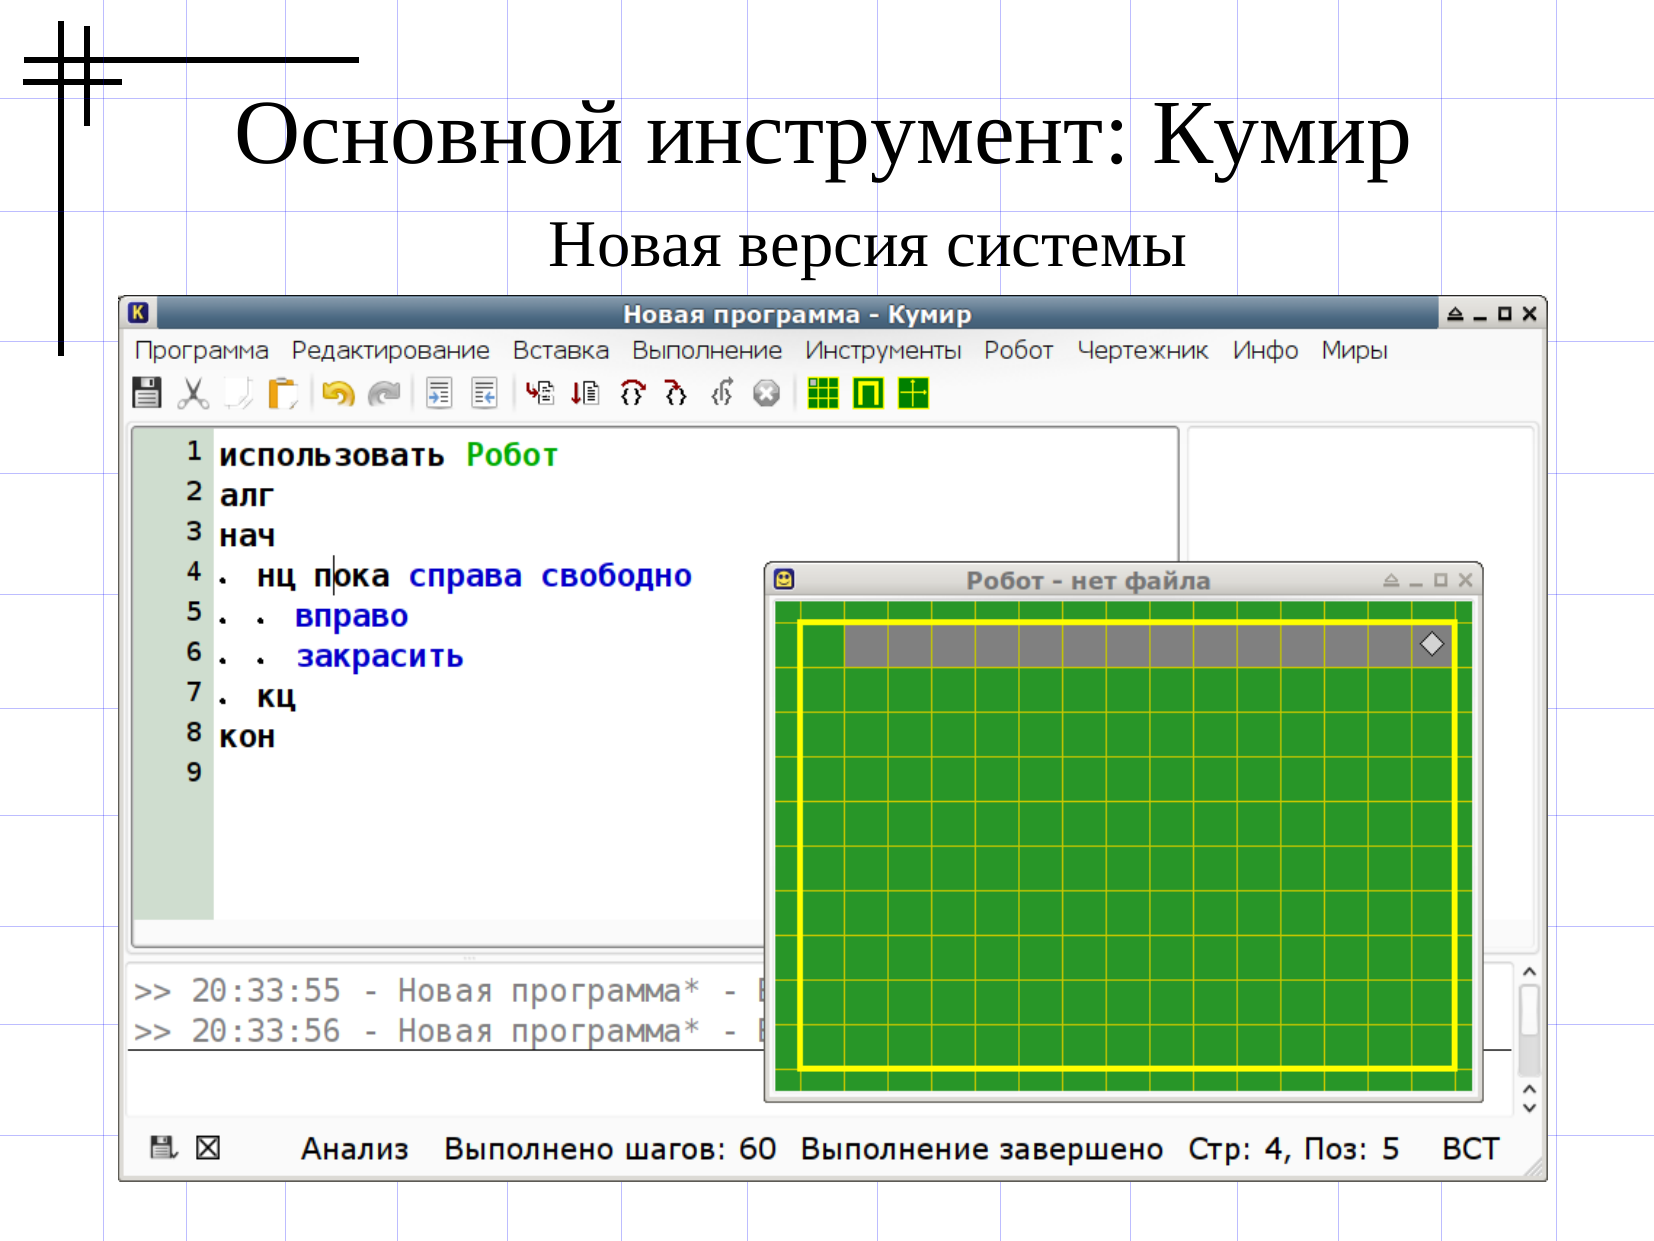

# Основной инструмент: Кумир
Новая версия системы